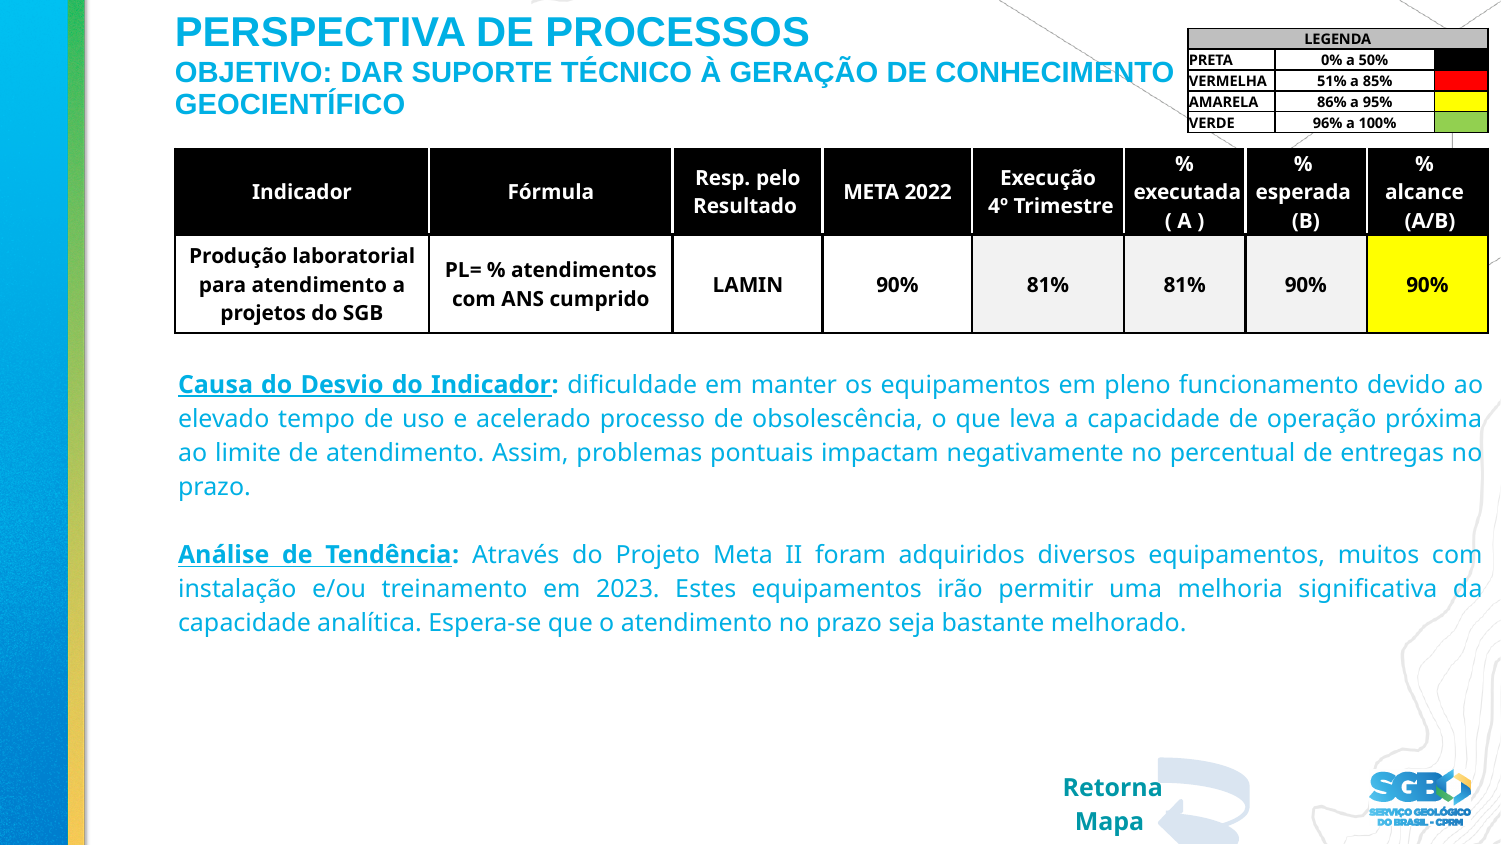

PERSPECTIVA DE PROCESSOS
OBJETIVO: DAR SUPORTE TÉCNICO À GERAÇÃO DE CONHECIMENTO GEOCIENTÍFICO
PERSPECTIVA DE VALOR PARA CLIENTES E USUÁRIOS
| LEGENDA | | |
| --- | --- | --- |
| PRETA | 0% a 50% | |
| VERMELHA | 51% a 85% | |
| AMARELA | 86% a 95% | |
| VERDE | 96% a 100% | |
| Indicador | Fórmula | Resp. pelo Resultado | META 2022 | Execução 4º Trimestre | % executada ( A ) | % esperada (B) | % alcance (A/B) |
| --- | --- | --- | --- | --- | --- | --- | --- |
| Produção laboratorial para atendimento a projetos do SGB | PL= % atendimentos com ANS cumprido | LAMIN | 90% | 81% | 81% | 90% | 90% |
Causa do Desvio do Indicador: dificuldade em manter os equipamentos em pleno funcionamento devido ao elevado tempo de uso e acelerado processo de obsolescência, o que leva a capacidade de operação próxima ao limite de atendimento. Assim, problemas pontuais impactam negativamente no percentual de entregas no prazo.
Análise de Tendência: Através do Projeto Meta II foram adquiridos diversos equipamentos, muitos com instalação e/ou treinamento em 2023. Estes equipamentos irão permitir uma melhoria significativa da capacidade analítica. Espera-se que o atendimento no prazo seja bastante melhorado.
Retorna Mapa